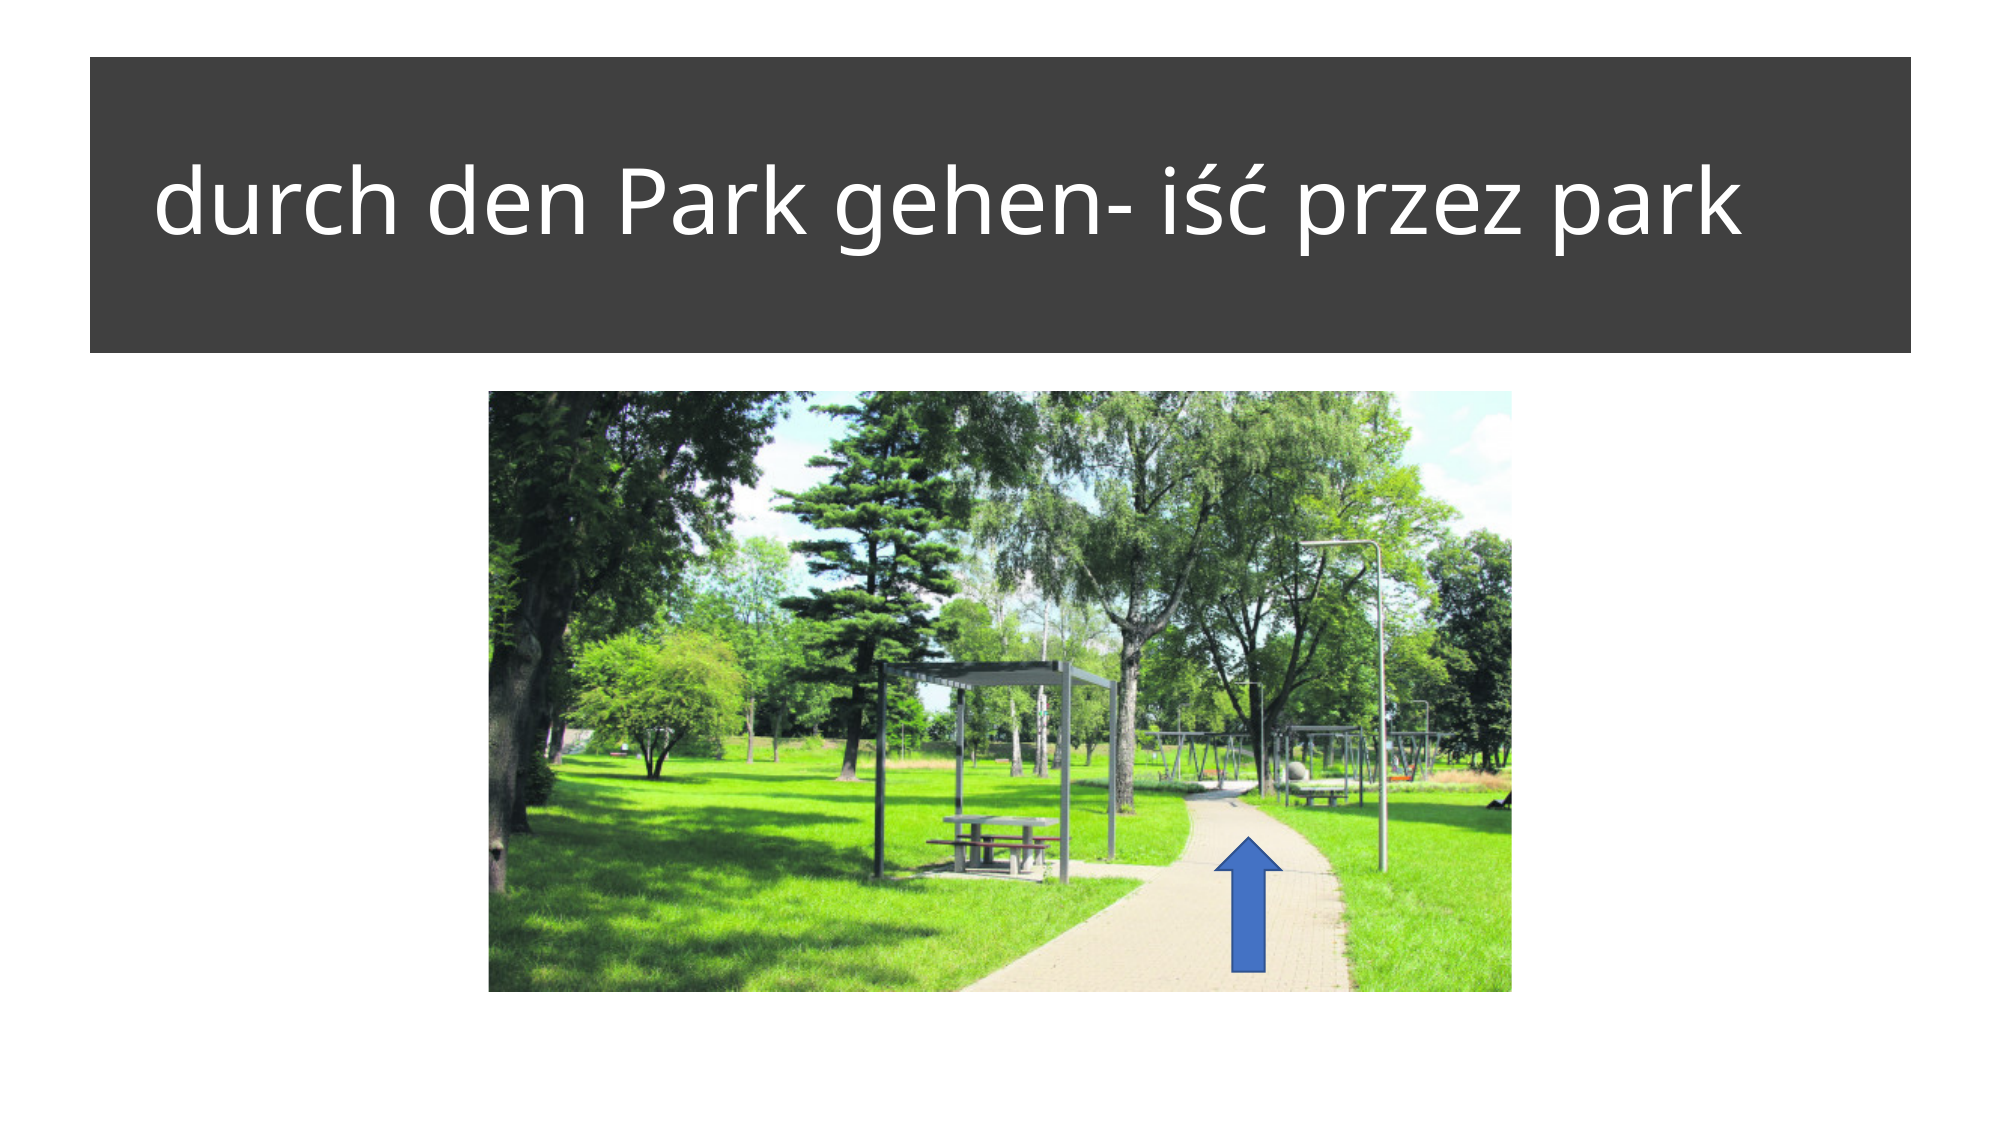

# durch den Park gehen- iść przez park